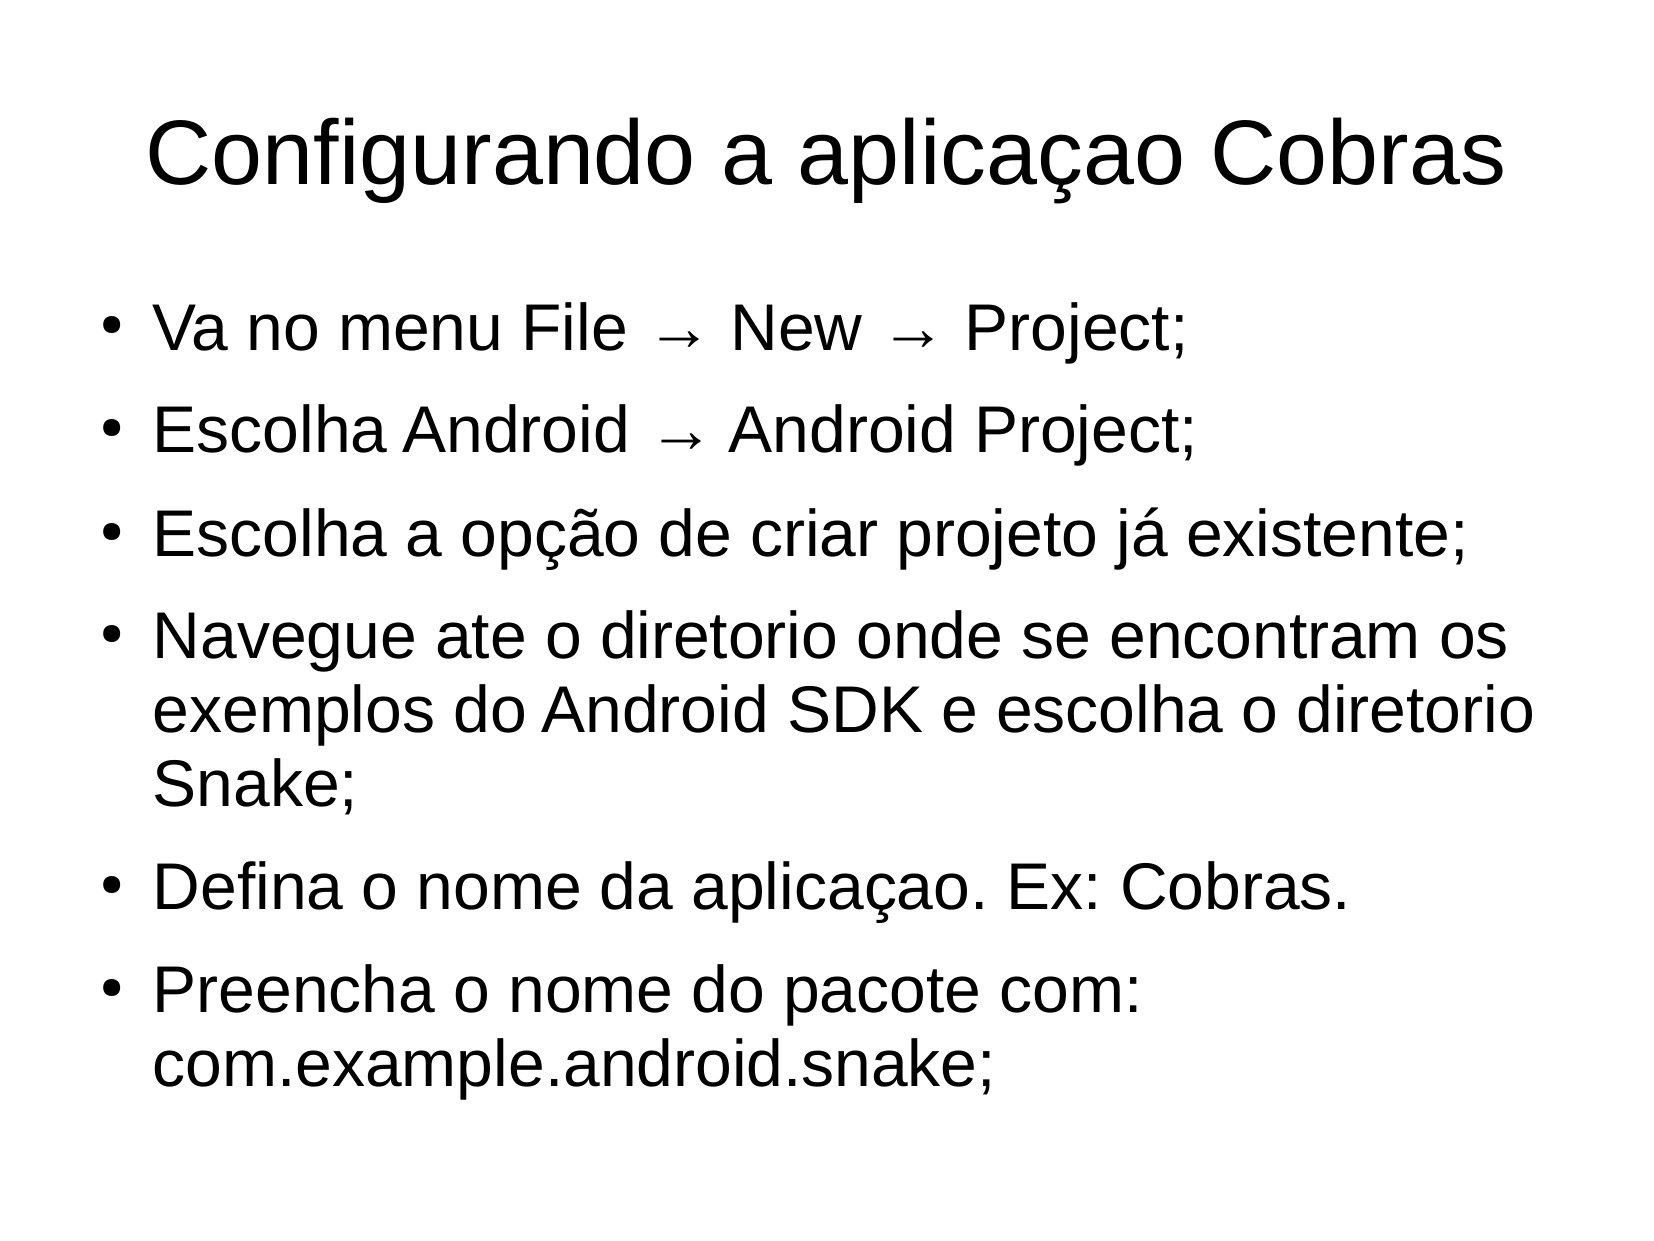

# Configurando a aplicaçao Cobras
Va no menu File → New → Project;
Escolha Android → Android Project;
Escolha a opção de criar projeto já existente;
Navegue ate o diretorio onde se encontram os exemplos do Android SDK e escolha o diretorio Snake;
Defina o nome da aplicaçao. Ex: Cobras.
Preencha o nome do pacote com: com.example.android.snake;